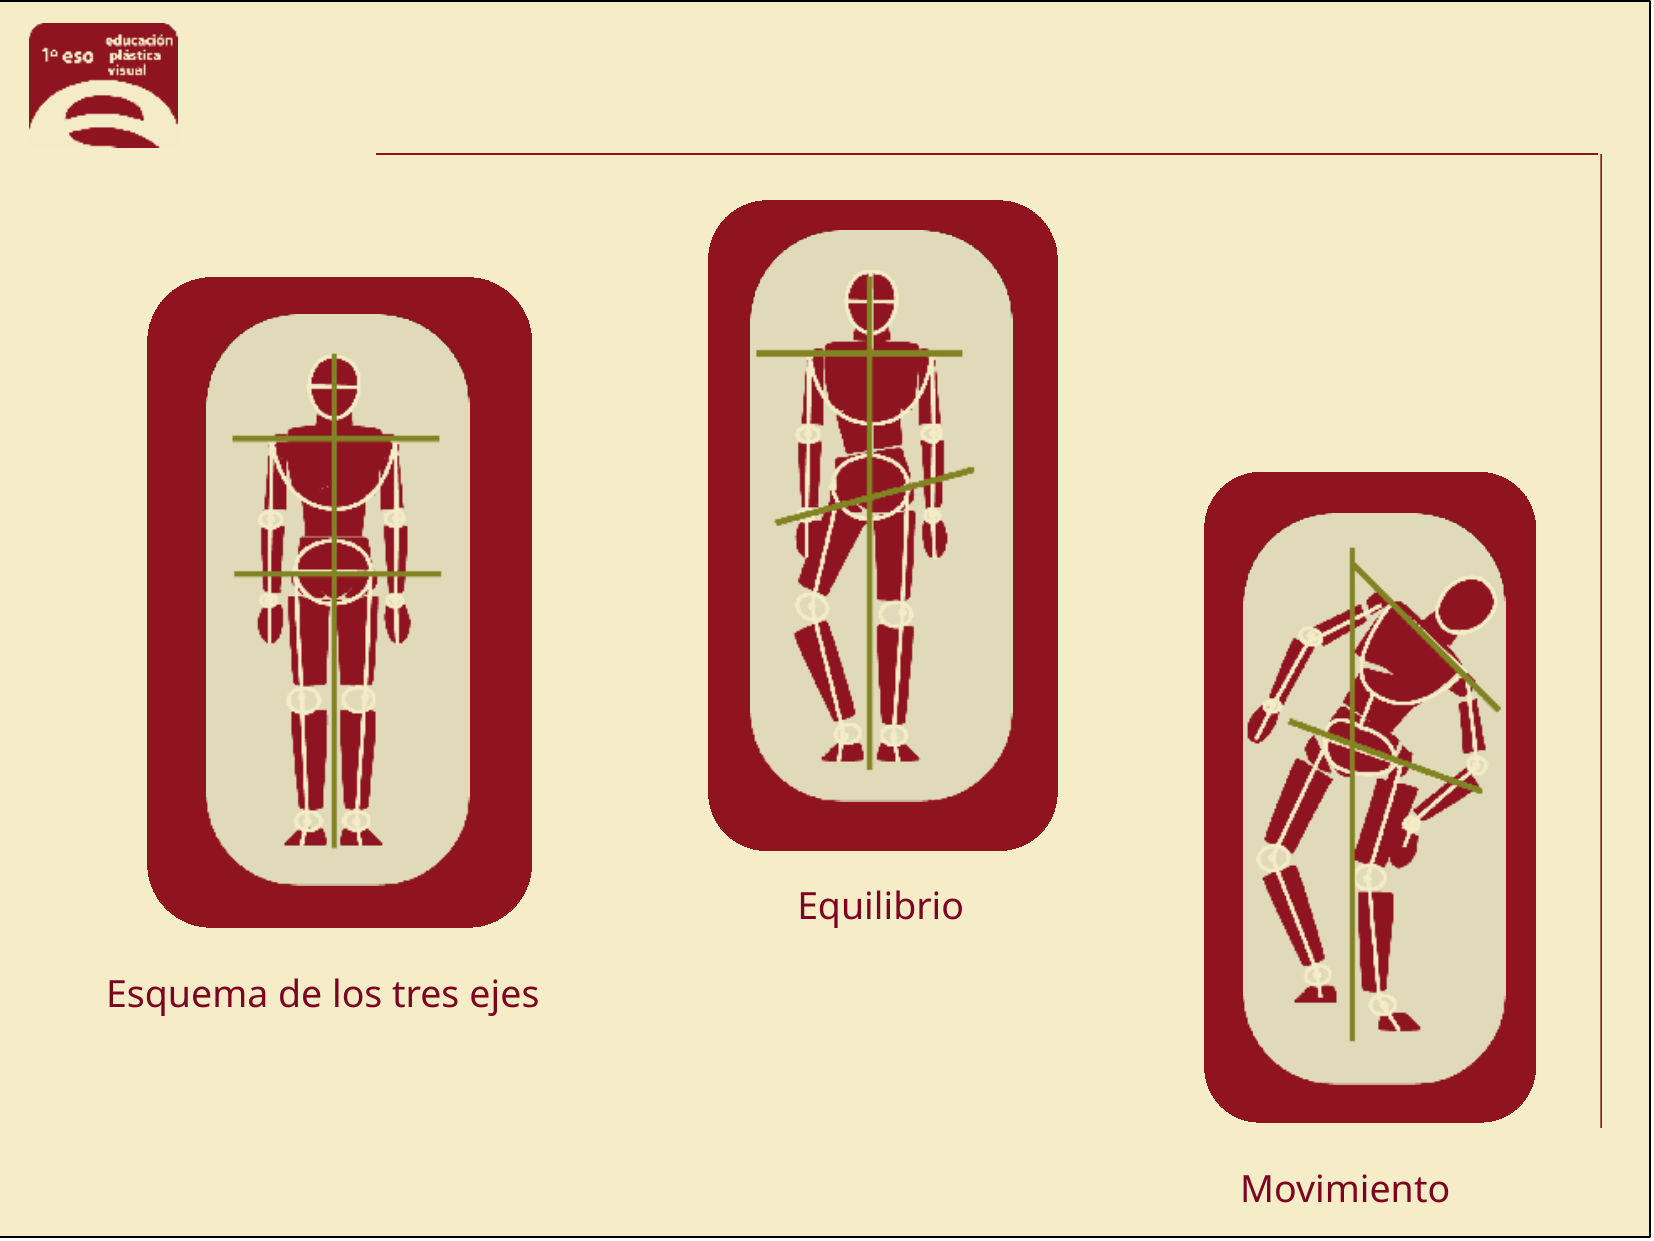

#
Equilibrio
Esquema de los tres ejes
Movimiento